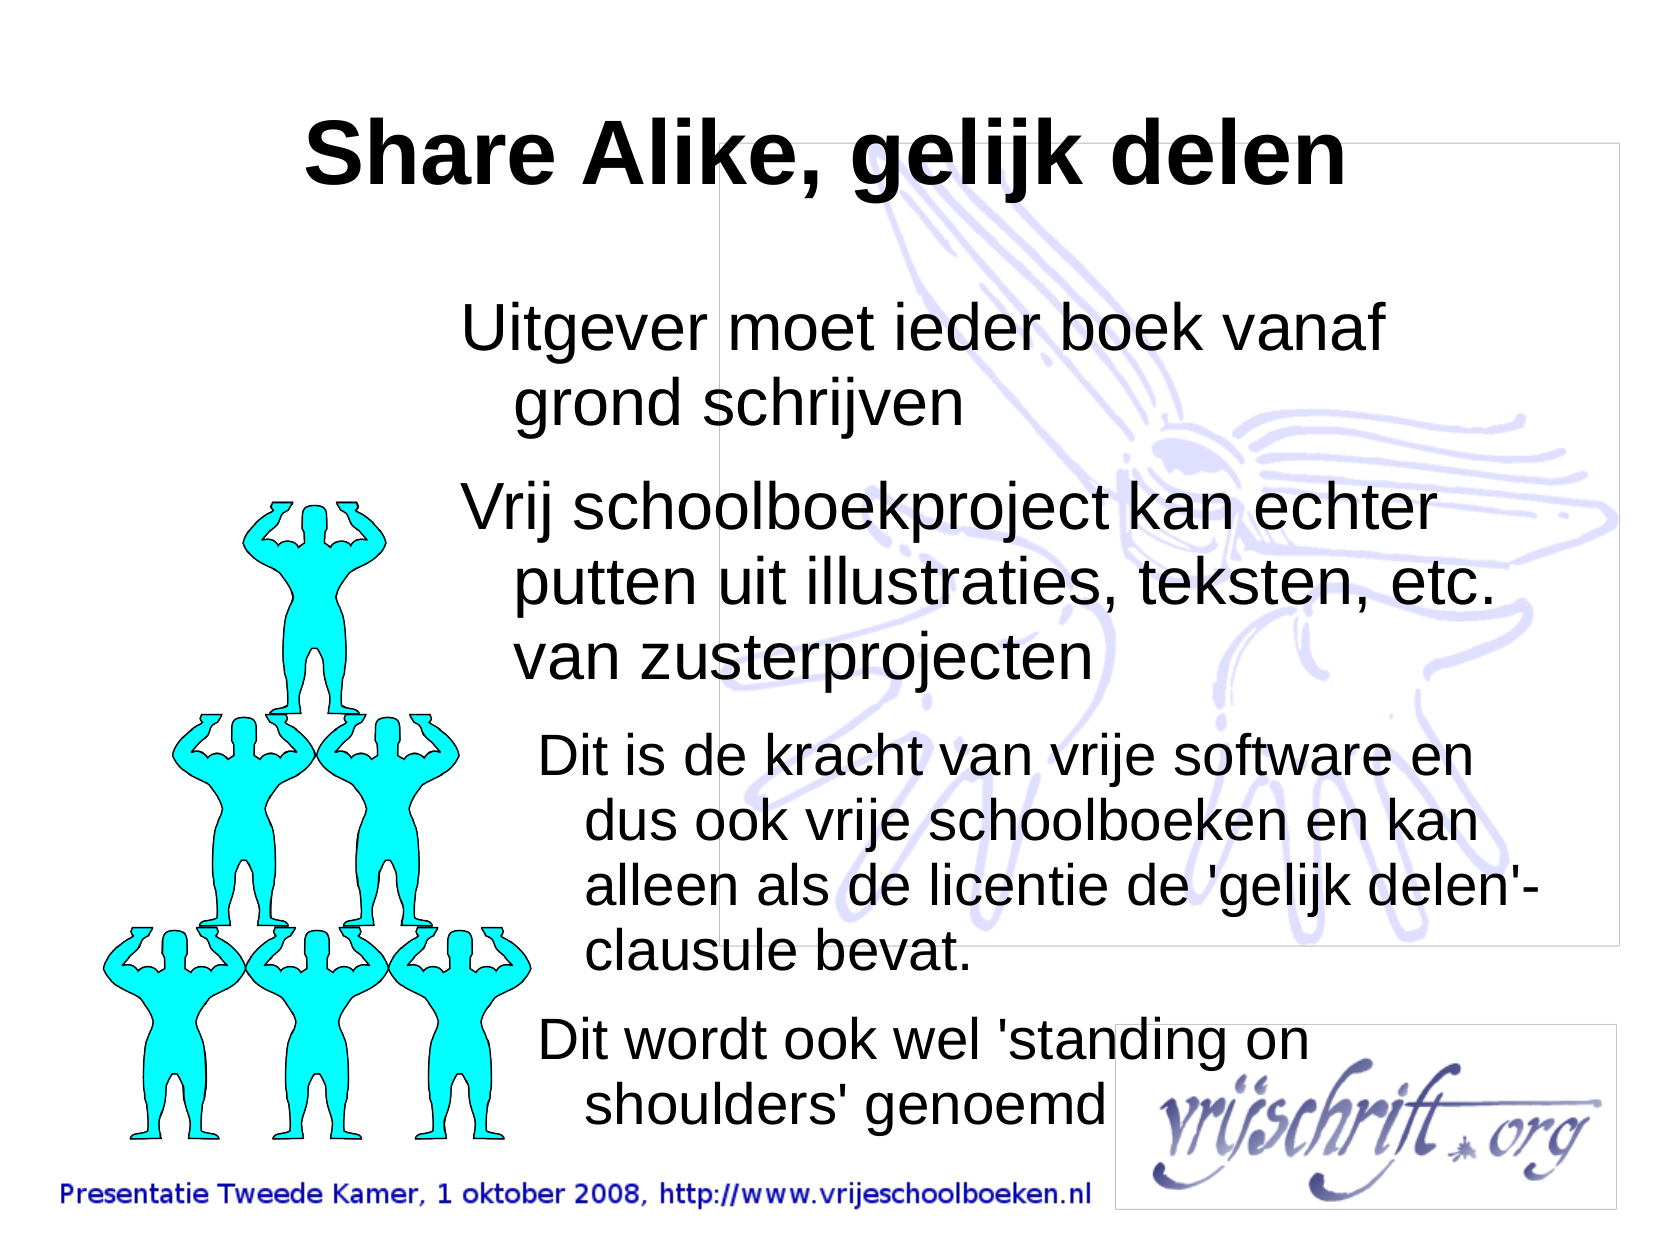

# Share Alike, gelijk delen
Uitgever moet ieder boek vanaf grond schrijven
Vrij schoolboekproject kan echter putten uit illustraties, teksten, etc. van zusterprojecten
Dit is de kracht van vrije software en dus ook vrije schoolboeken en kan alleen als de licentie de 'gelijk delen'-clausule bevat.
Dit wordt ook wel 'standing on shoulders' genoemd